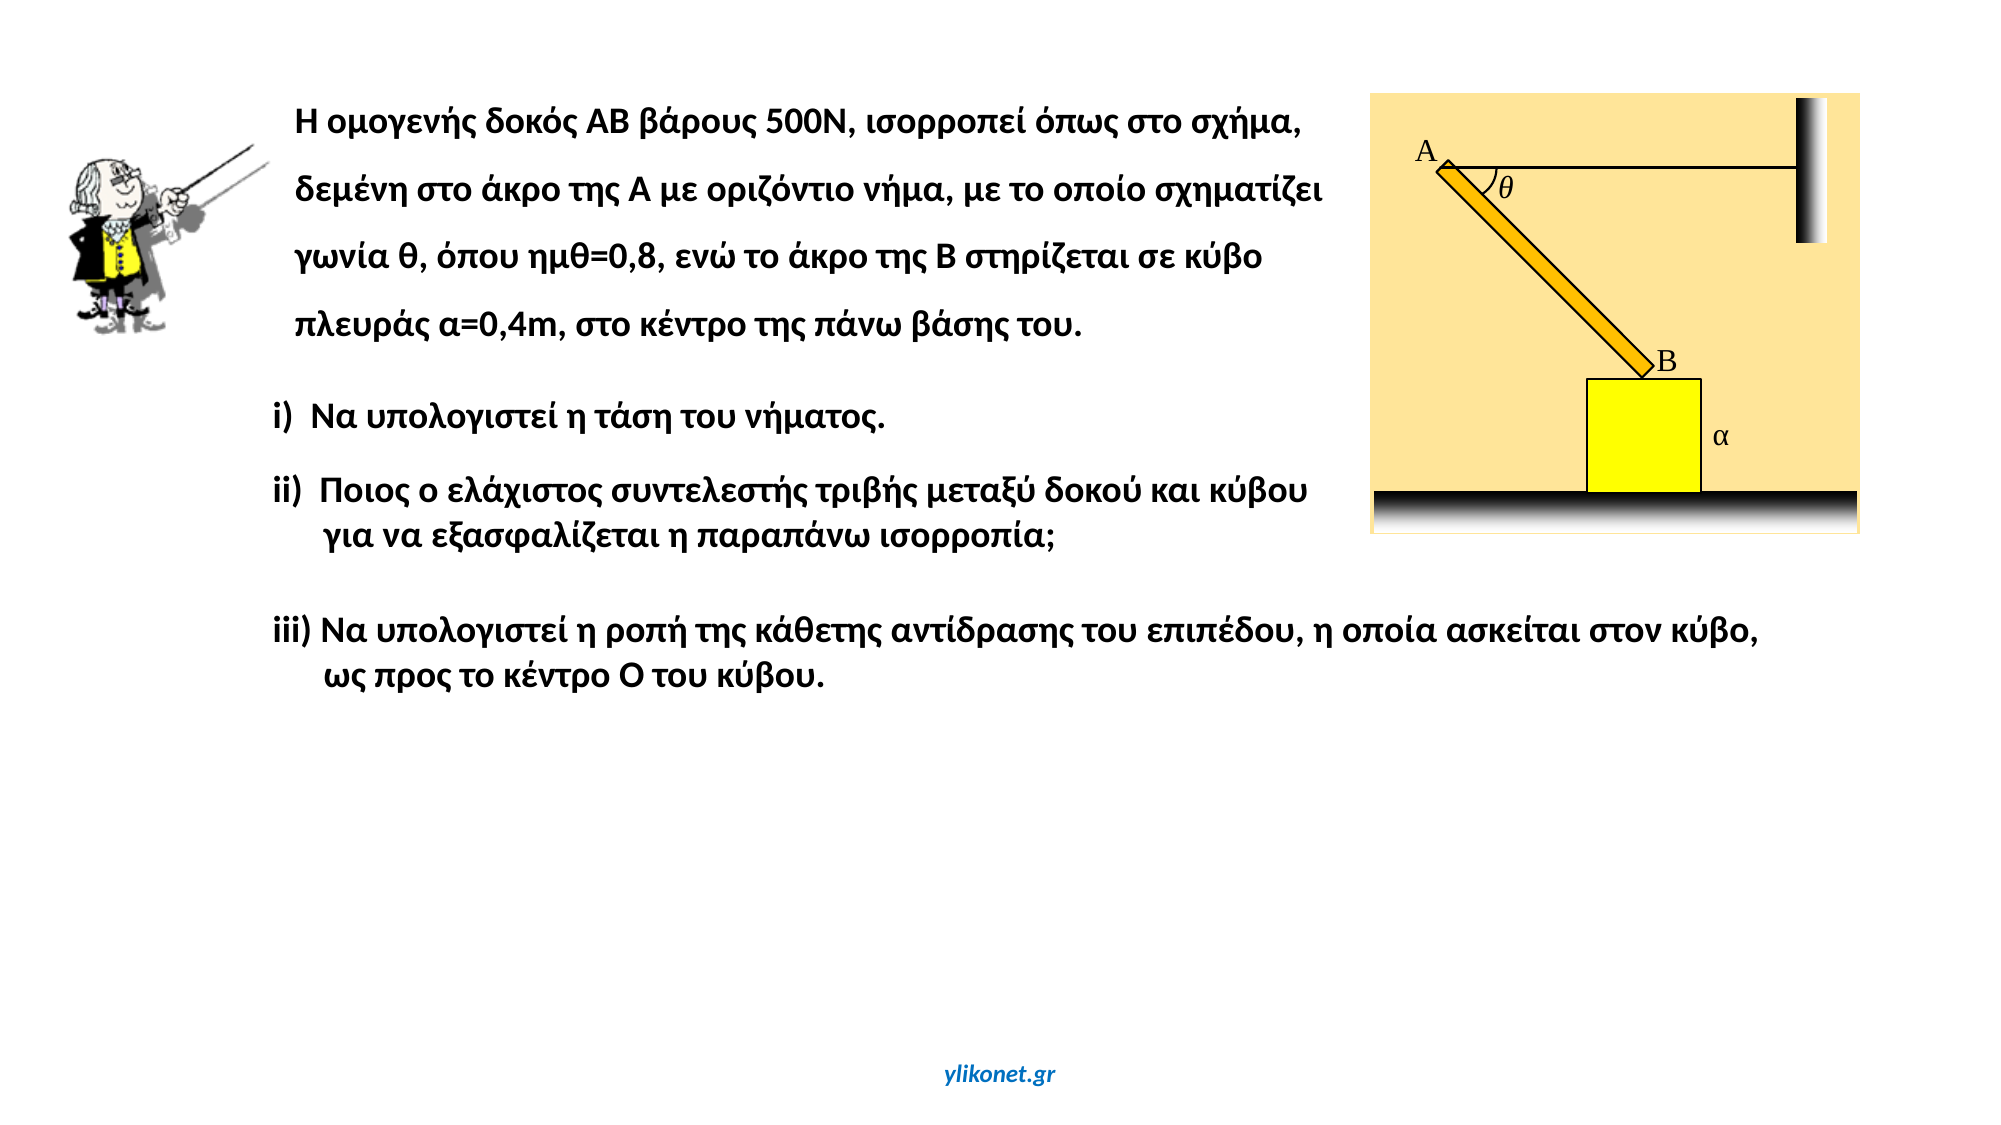

Η ομογενής δοκός ΑΒ βάρους 500Ν, ισορροπεί όπως στο σχήμα, δεμένη στο άκρο της Α με οριζόντιο νήμα, με το οποίο σχηματίζει γωνία θ, όπου ημθ=0,8, ενώ το άκρο της Β στηρίζεται σε κύβο πλευράς α=0,4m, στο κέντρο της πάνω βάσης του.
i) Να υπολογιστεί η τάση του νήματος.
ii) Ποιος ο ελάχιστος συντελεστής τριβής μεταξύ δοκού και κύβου
 για να εξασφαλίζεται η παραπάνω ισορροπία;
iii) Να υπολογιστεί η ροπή της κάθετης αντίδρασης του επιπέδου, η οποία ασκείται στον κύβο,
 ως προς το κέντρο Ο του κύβου.
ylikonet.gr